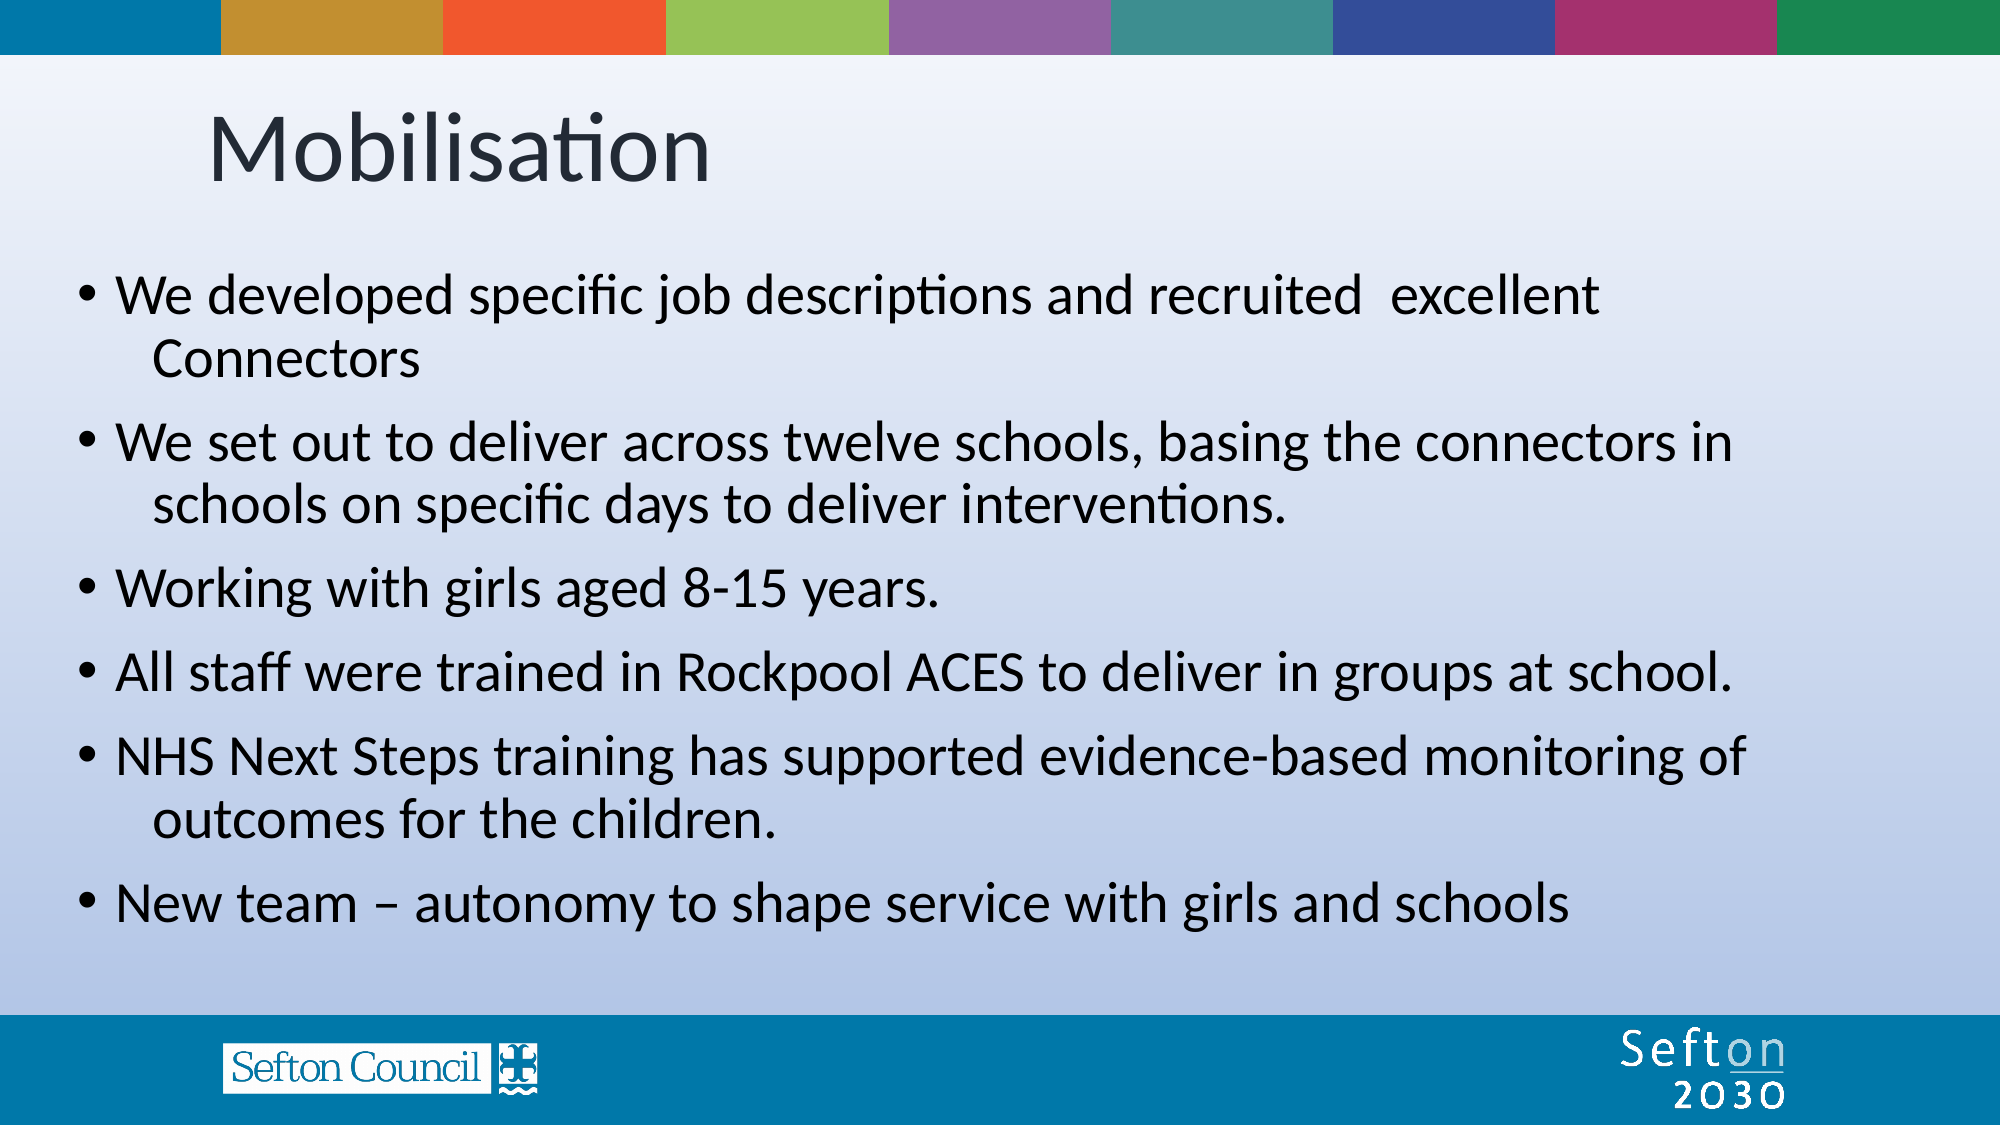

# Mobilisation
We developed specific job descriptions and recruited excellent Connectors
We set out to deliver across twelve schools, basing the connectors in schools on specific days to deliver interventions.
Working with girls aged 8-15 years.
All staff were trained in Rockpool ACES to deliver in groups at school.
NHS Next Steps training has supported evidence-based monitoring of outcomes for the children.
New team – autonomy to shape service with girls and schools